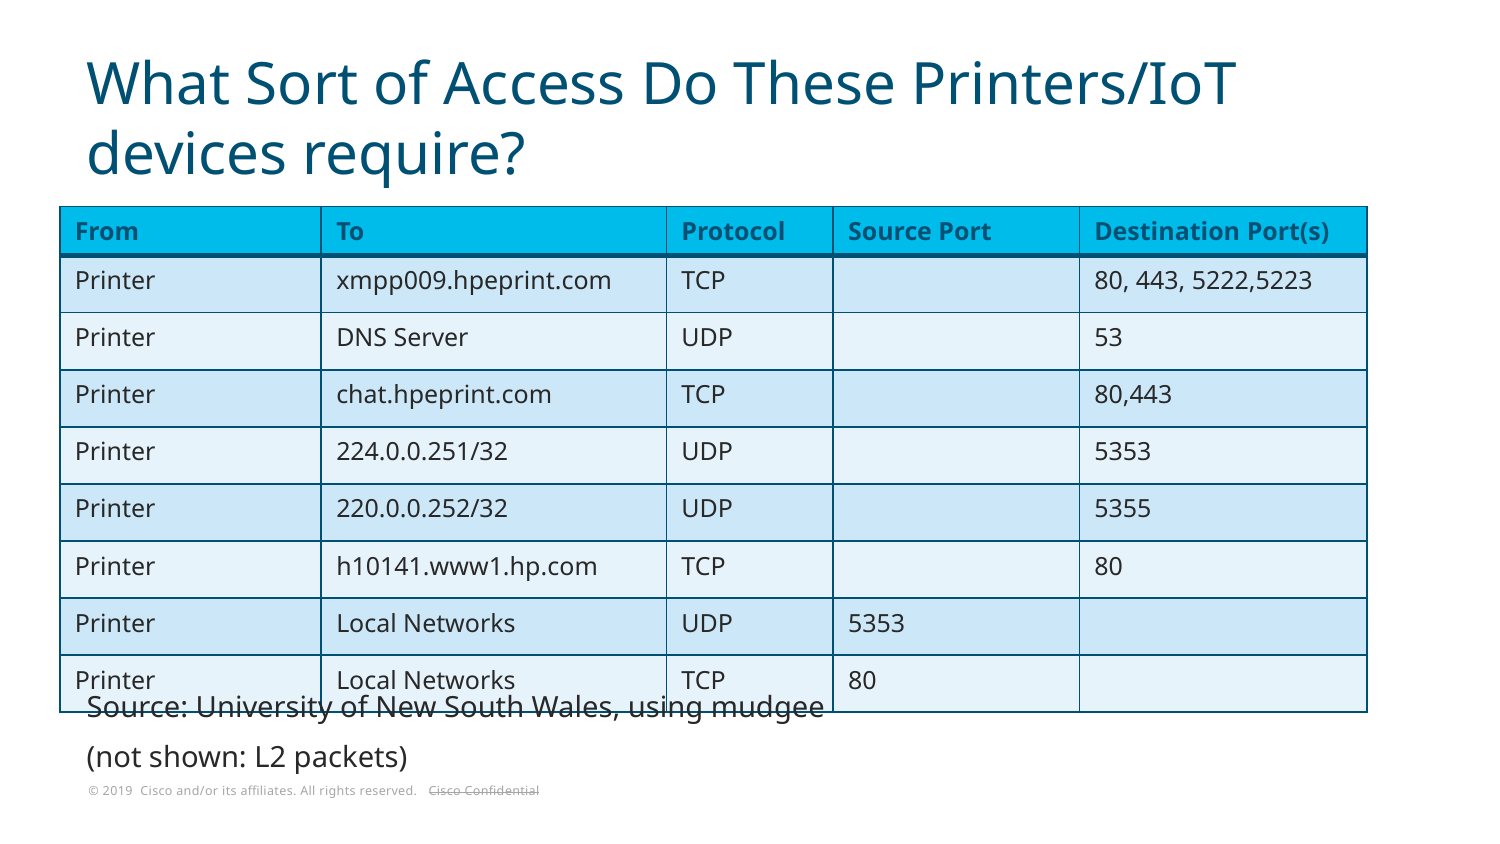

What Sort of Access Do These Printers/IoT devices require?
| From | To | Protocol | Source Port | Destination Port(s) |
| --- | --- | --- | --- | --- |
| Printer | xmpp009.hpeprint.com | TCP | | 80, 443, 5222,5223 |
| Printer | DNS Server | UDP | | 53 |
| Printer | chat.hpeprint.com | TCP | | 80,443 |
| Printer | 224.0.0.251/32 | UDP | | 5353 |
| Printer | 220.0.0.252/32 | UDP | | 5355 |
| Printer | h10141.www1.hp.com | TCP | | 80 |
| Printer | Local Networks | UDP | 5353 | |
| Printer | Local Networks | TCP | 80 | |
Source: University of New South Wales, using mudgee
(not shown: L2 packets)